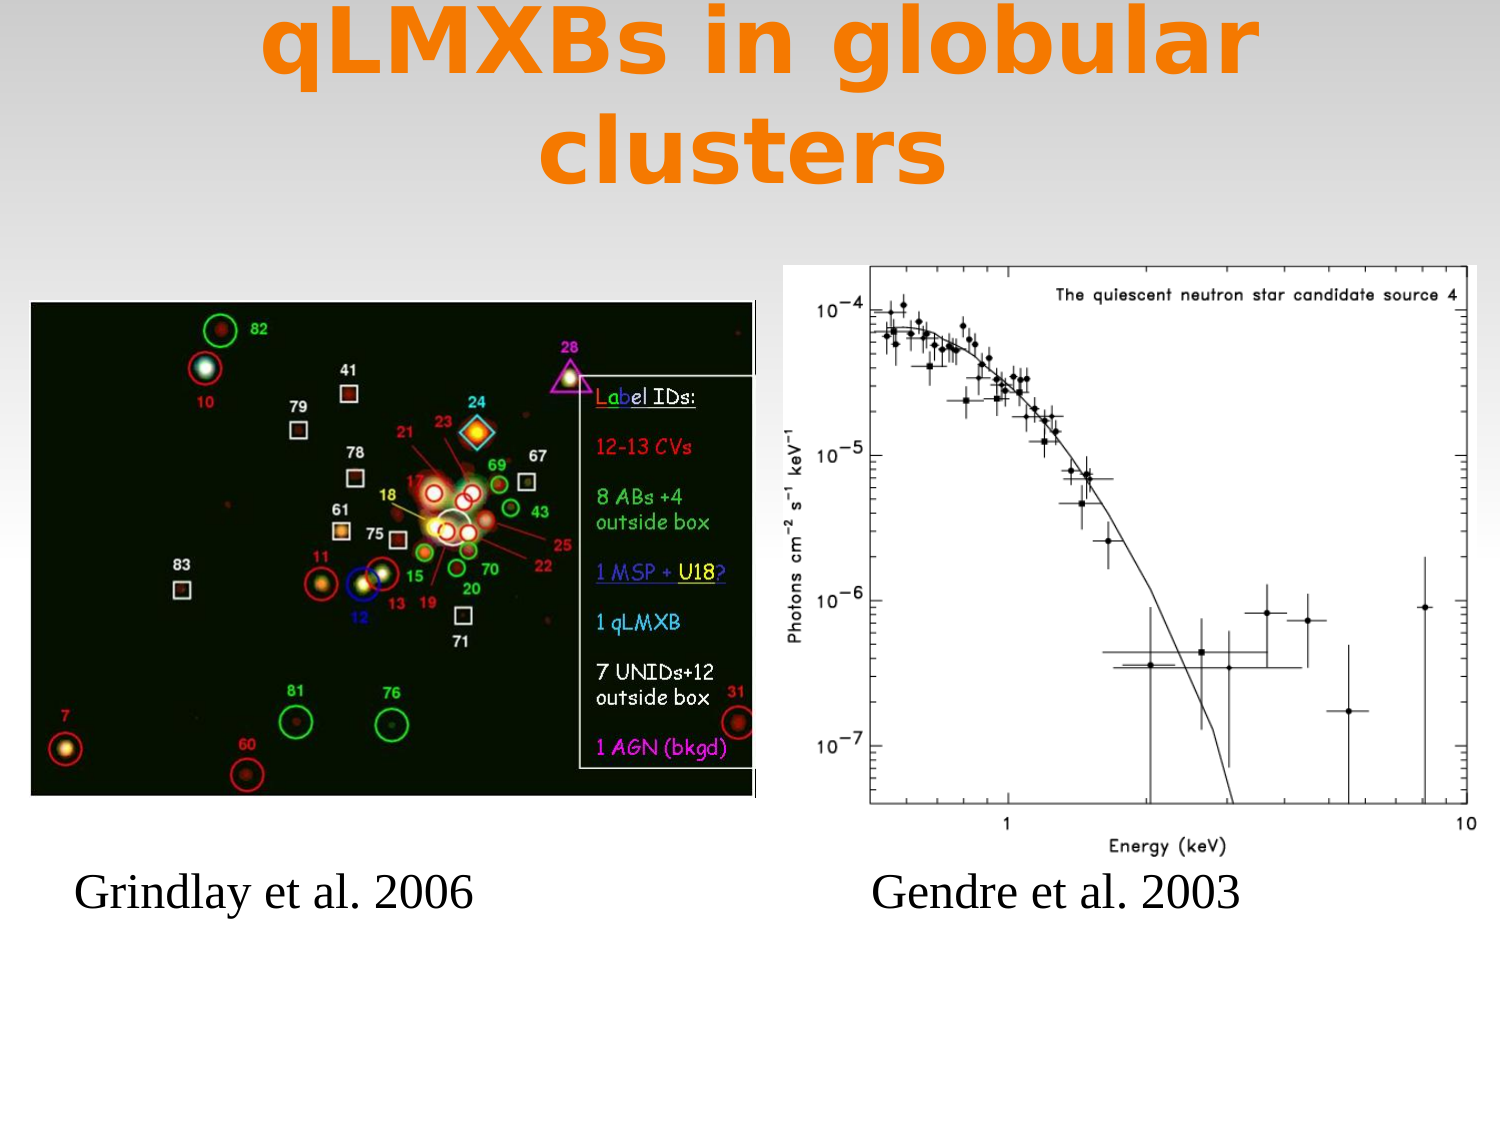

# qLMXBs in globular clusters
Grindlay et al. 2006
Gendre et al. 2003